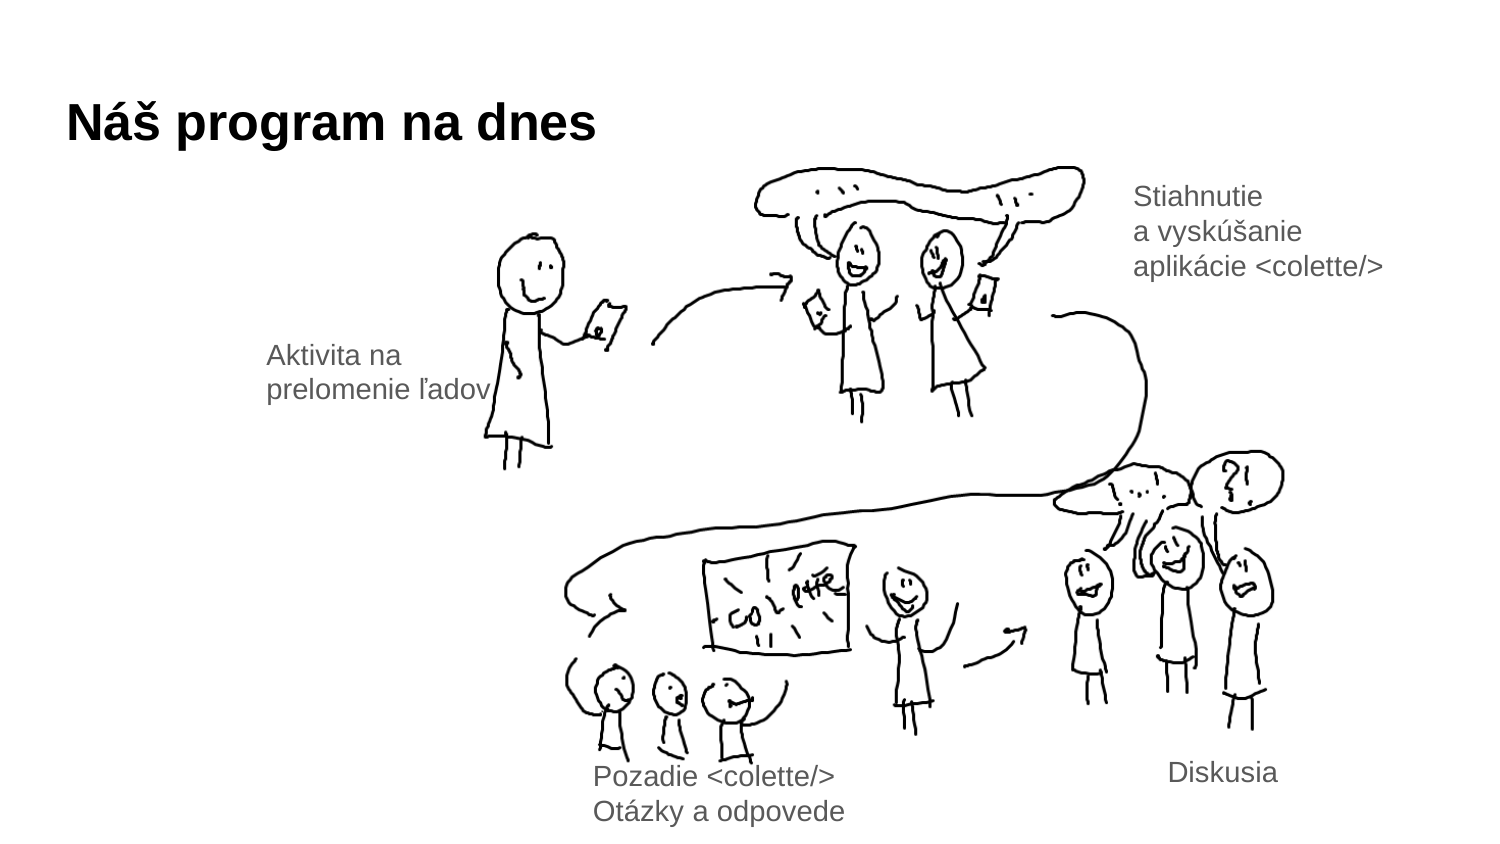

# Náš program na dnes
Stiahnutie
a vyskúšanie aplikácie <colette/>
Aktivita na prelomenie ľadov
Diskusia
Pozadie <colette/>
Otázky a odpovede